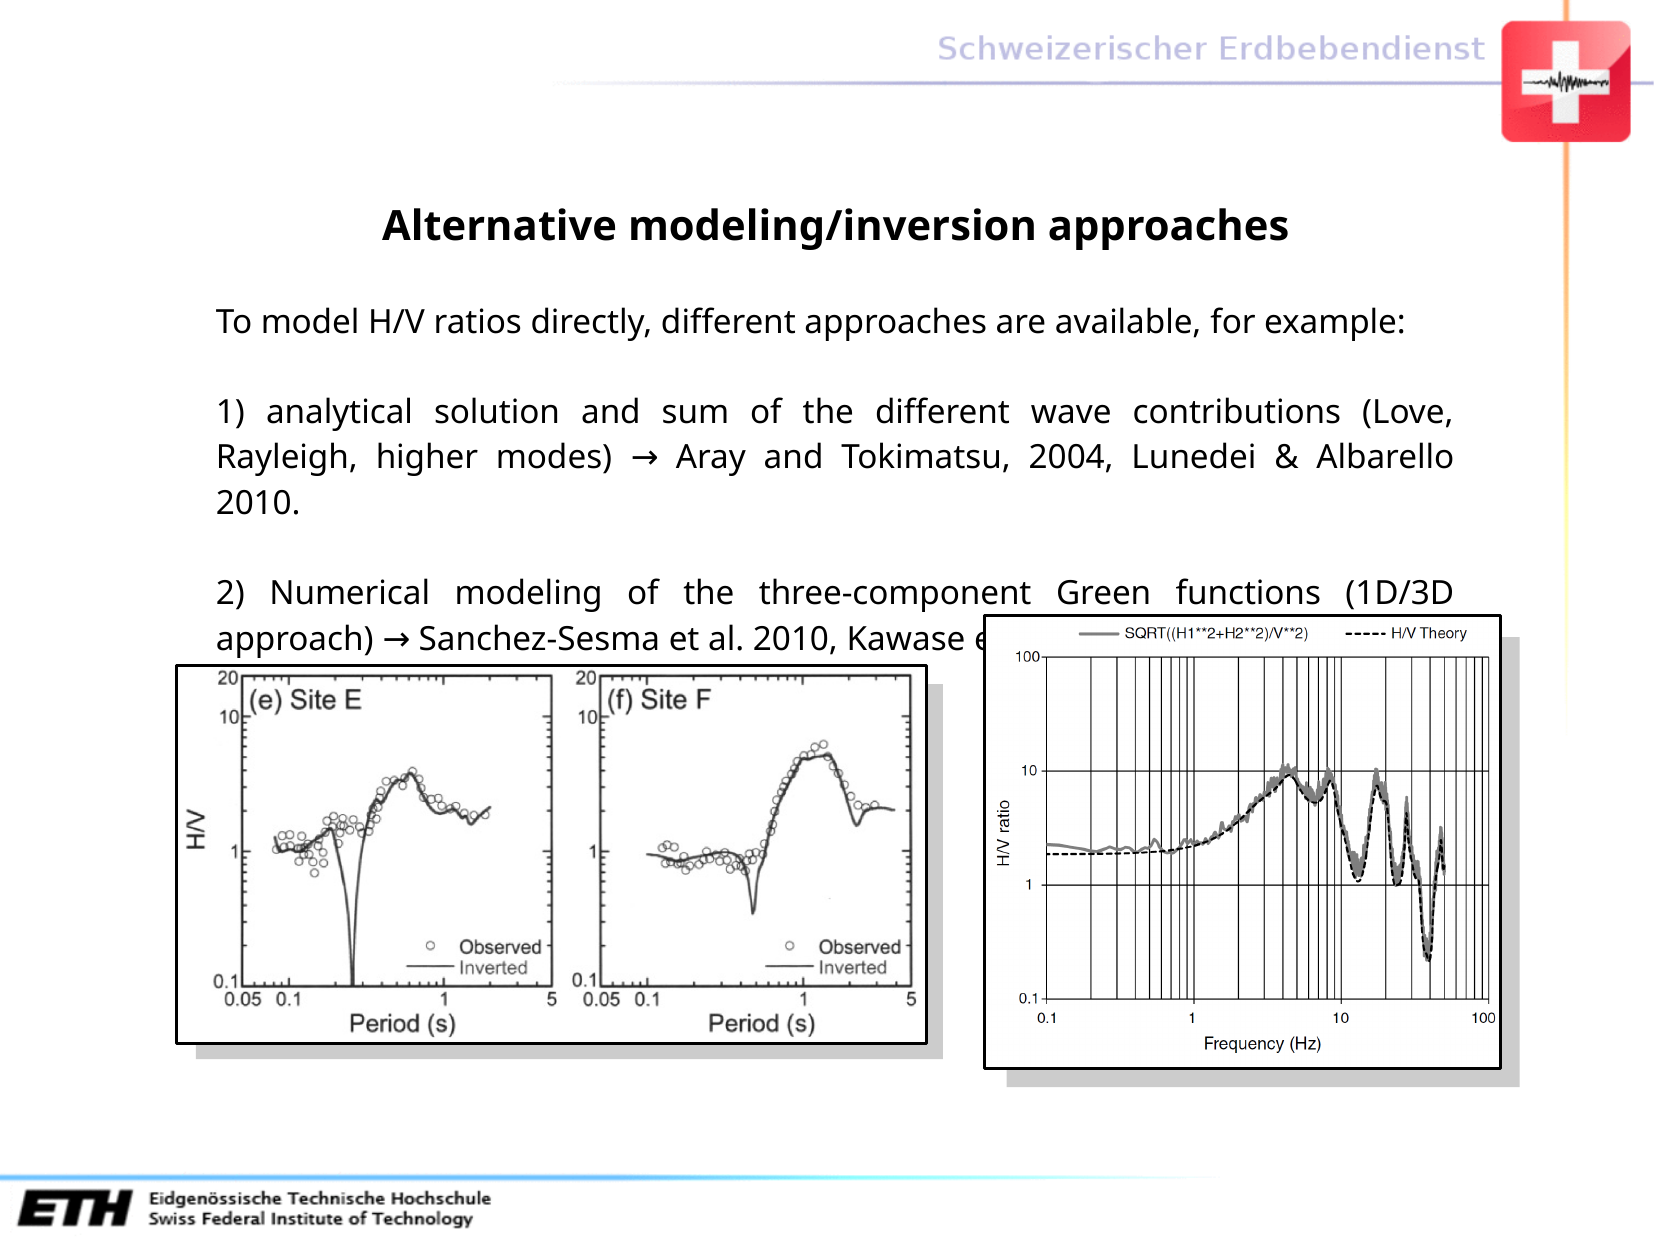

Alternative modeling/inversion approaches
To model H/V ratios directly, different approaches are available, for example:
1) analytical solution and sum of the different wave contributions (Love, Rayleigh, higher modes) → Aray and Tokimatsu, 2004, Lunedei & Albarello 2010.
2) Numerical modeling of the three-component Green functions (1D/3D approach) → Sanchez-Sesma et al. 2010, Kawase et al. 2011.